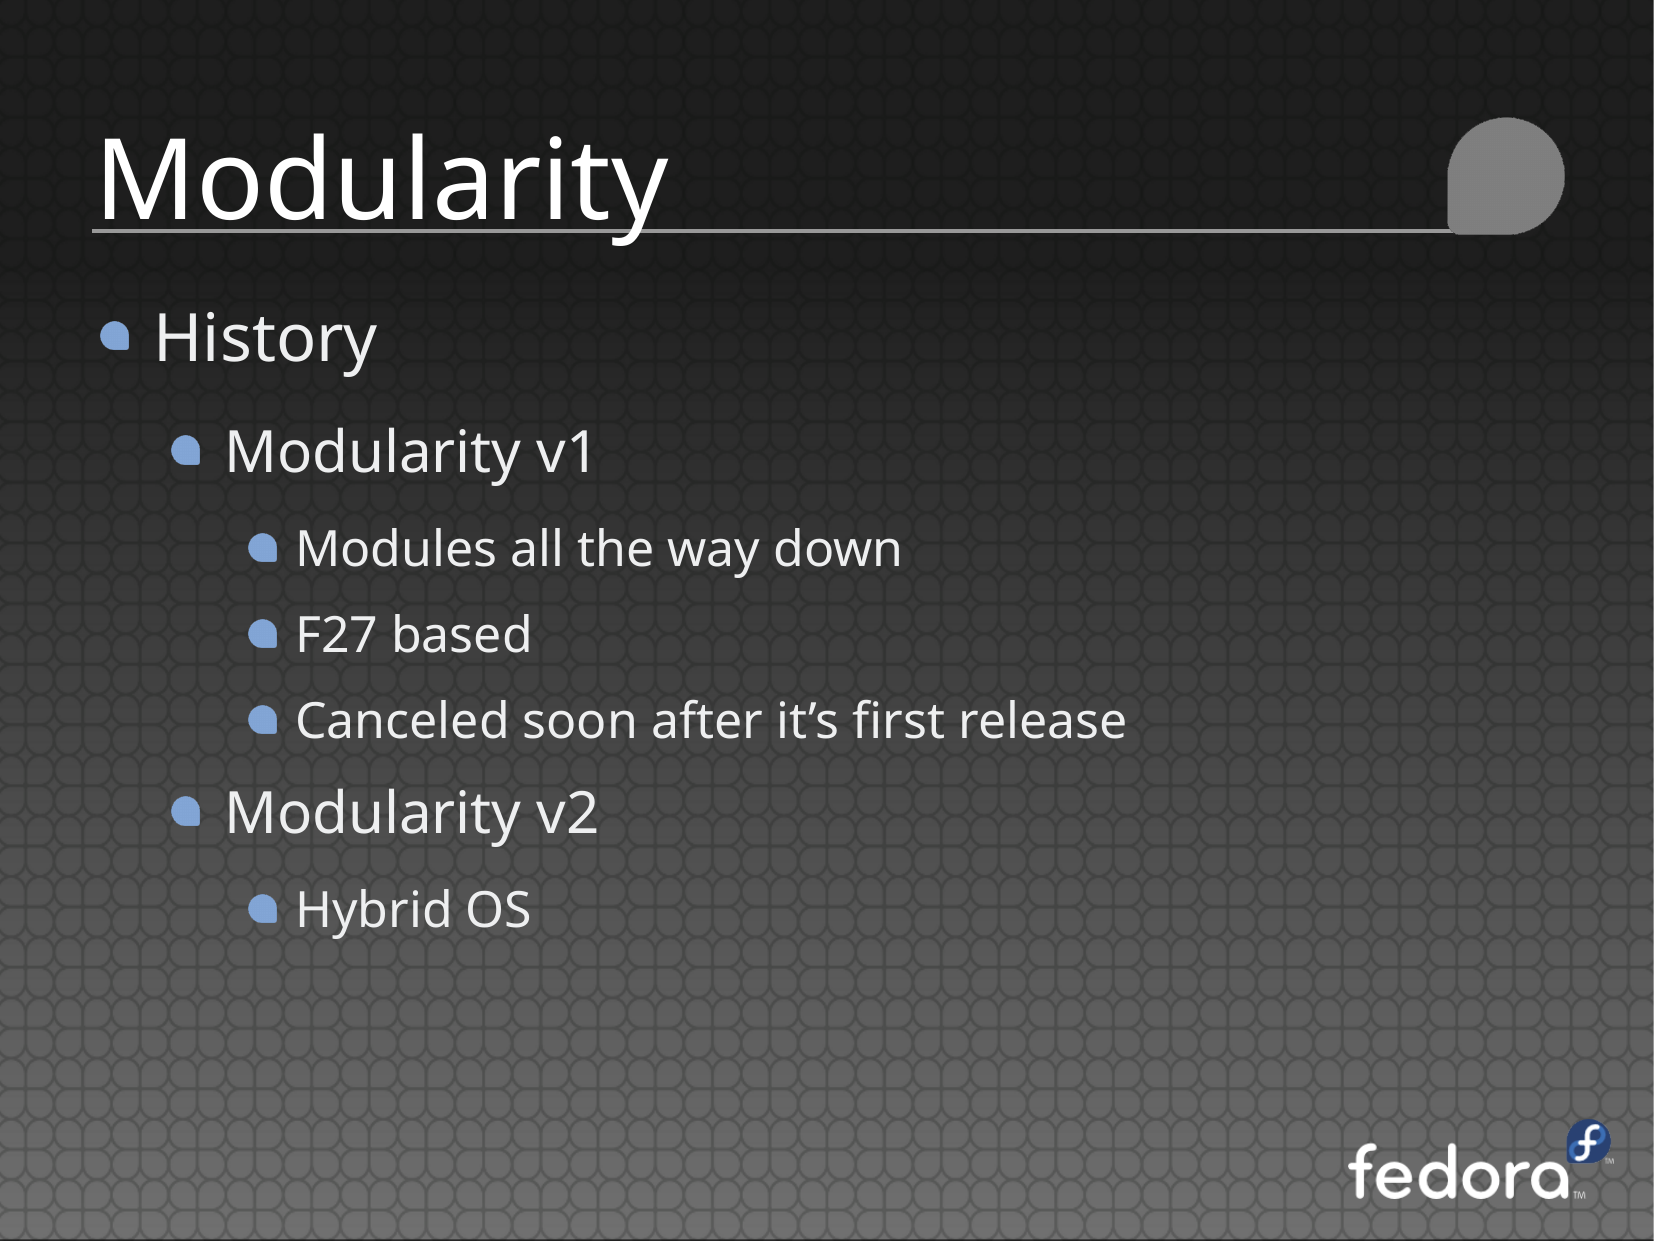

Modularity
# History
Modularity v1
Modules all the way down
F27 based
Canceled soon after it’s first release
Modularity v2
Hybrid OS